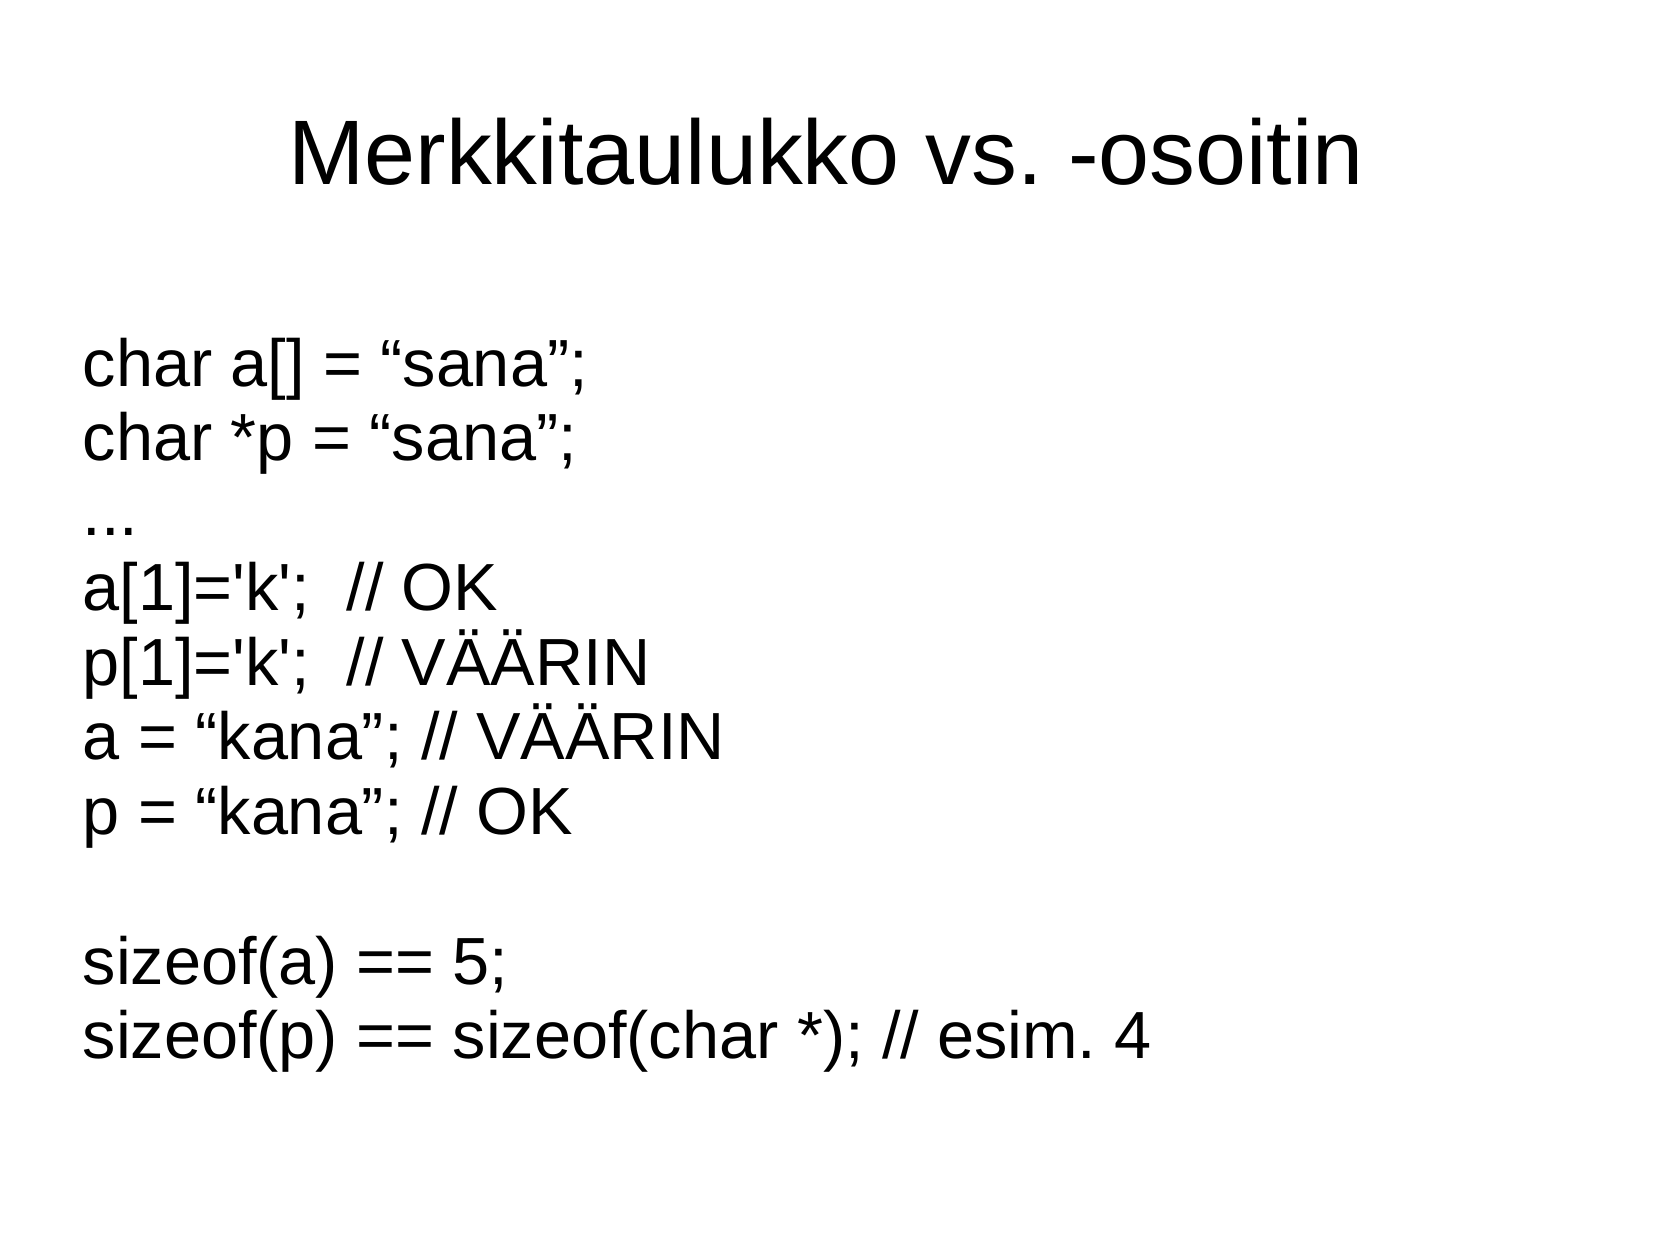

# Merkkitaulukko vs. -osoitin
char a[] = “sana”;
char *p = “sana”;
...
a[1]='k'; // OK
p[1]='k'; // VÄÄRIN
a = “kana”; // VÄÄRIN
p = “kana”; // OK
sizeof(a) == 5;
sizeof(p) == sizeof(char *); // esim. 4